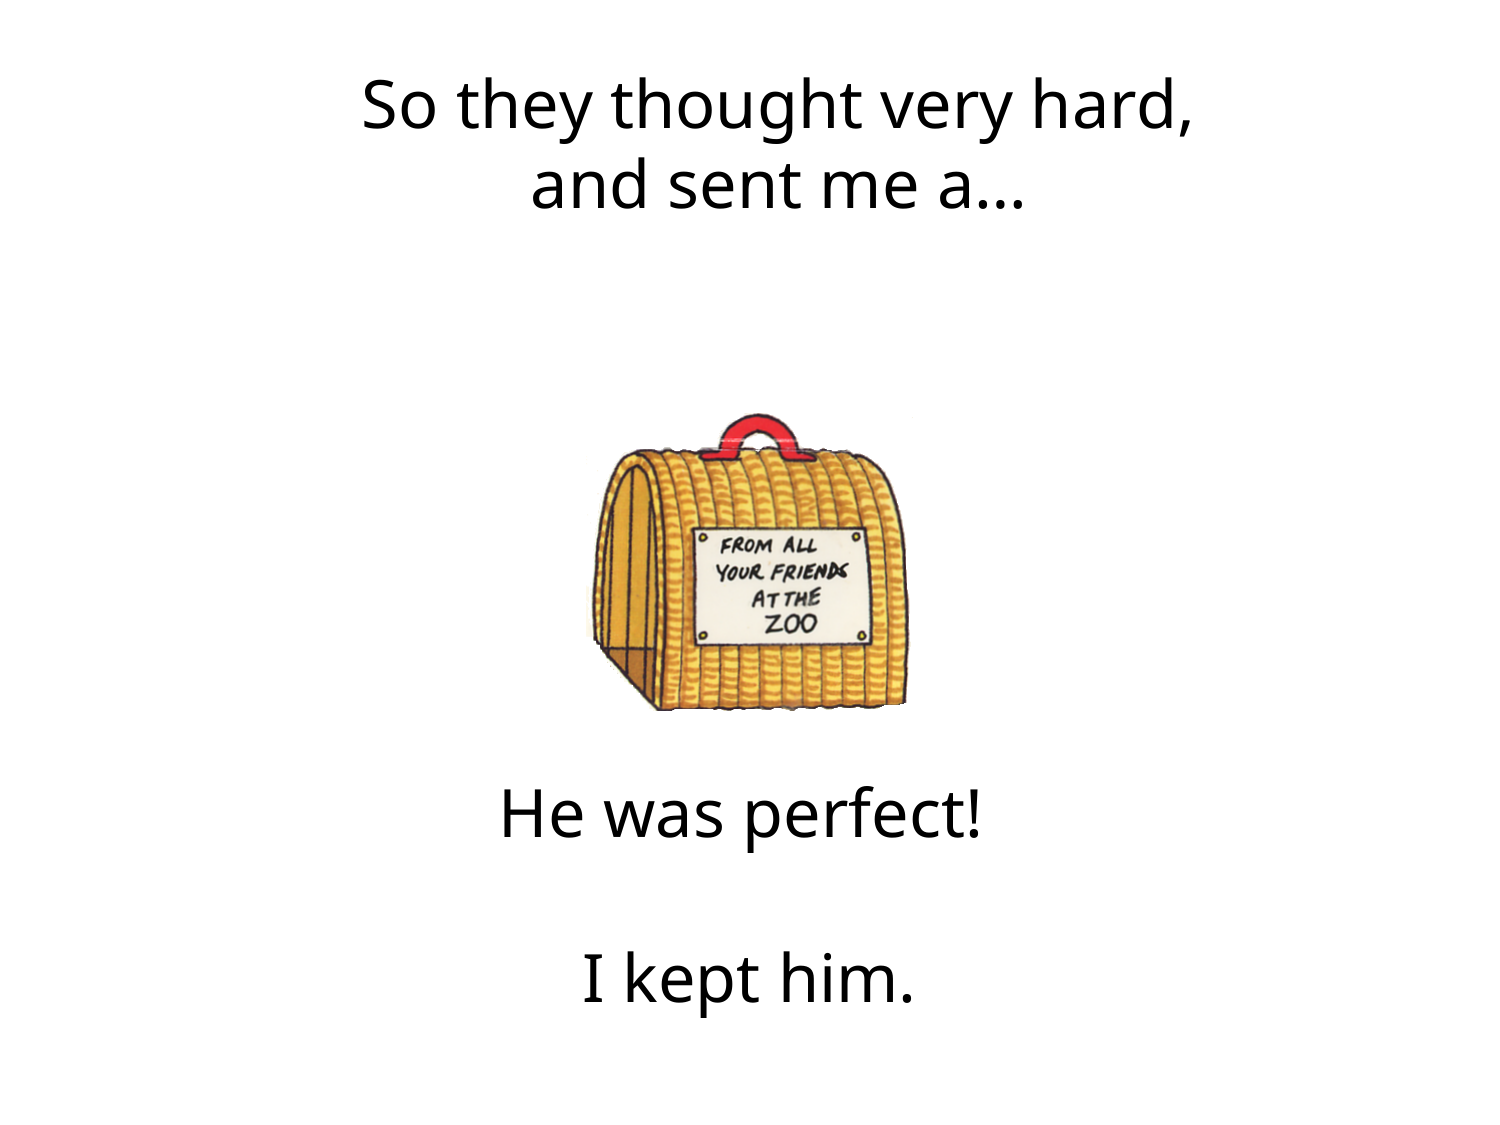

So they thought very hard, and sent me a…
He was perfect!
I kept him.